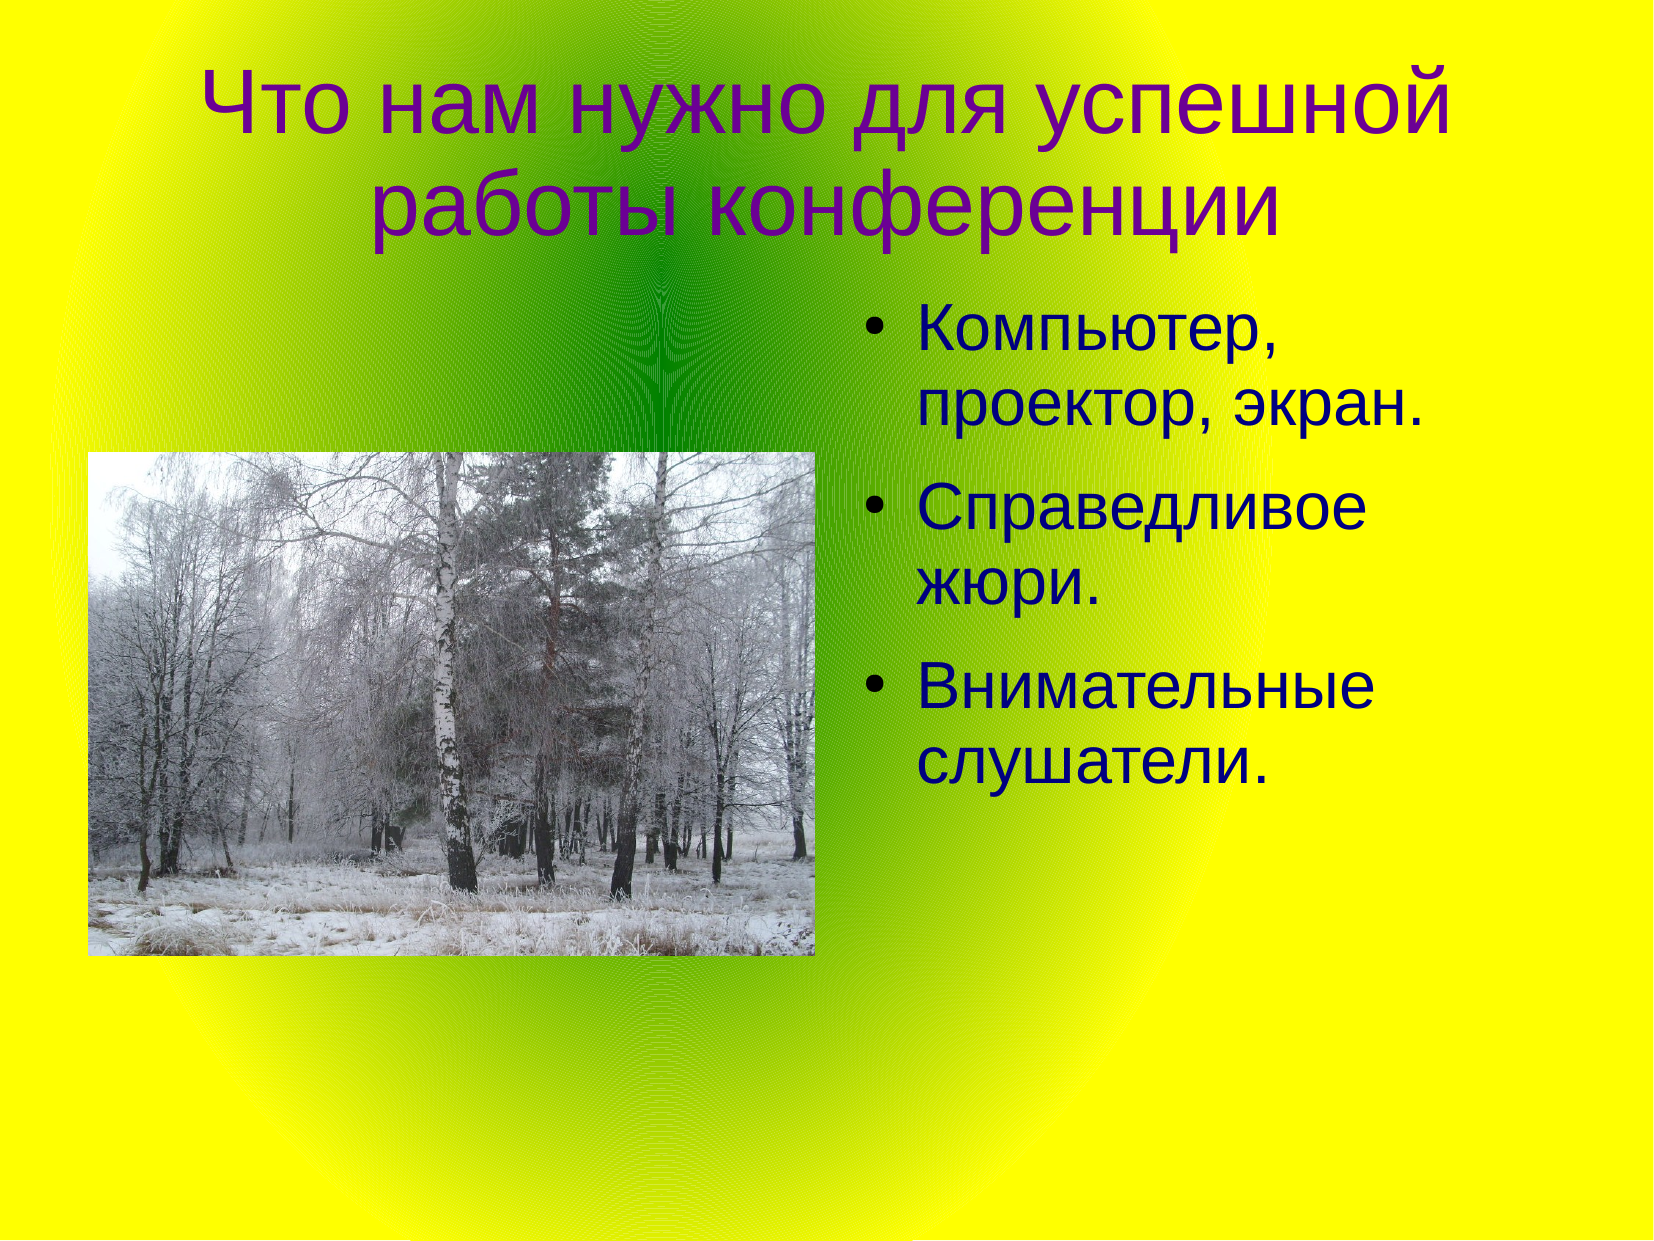

# Что нам нужно для успешной работы конференции
Компьютер, проектор, экран.
Справедливое жюри.
Внимательные слушатели.